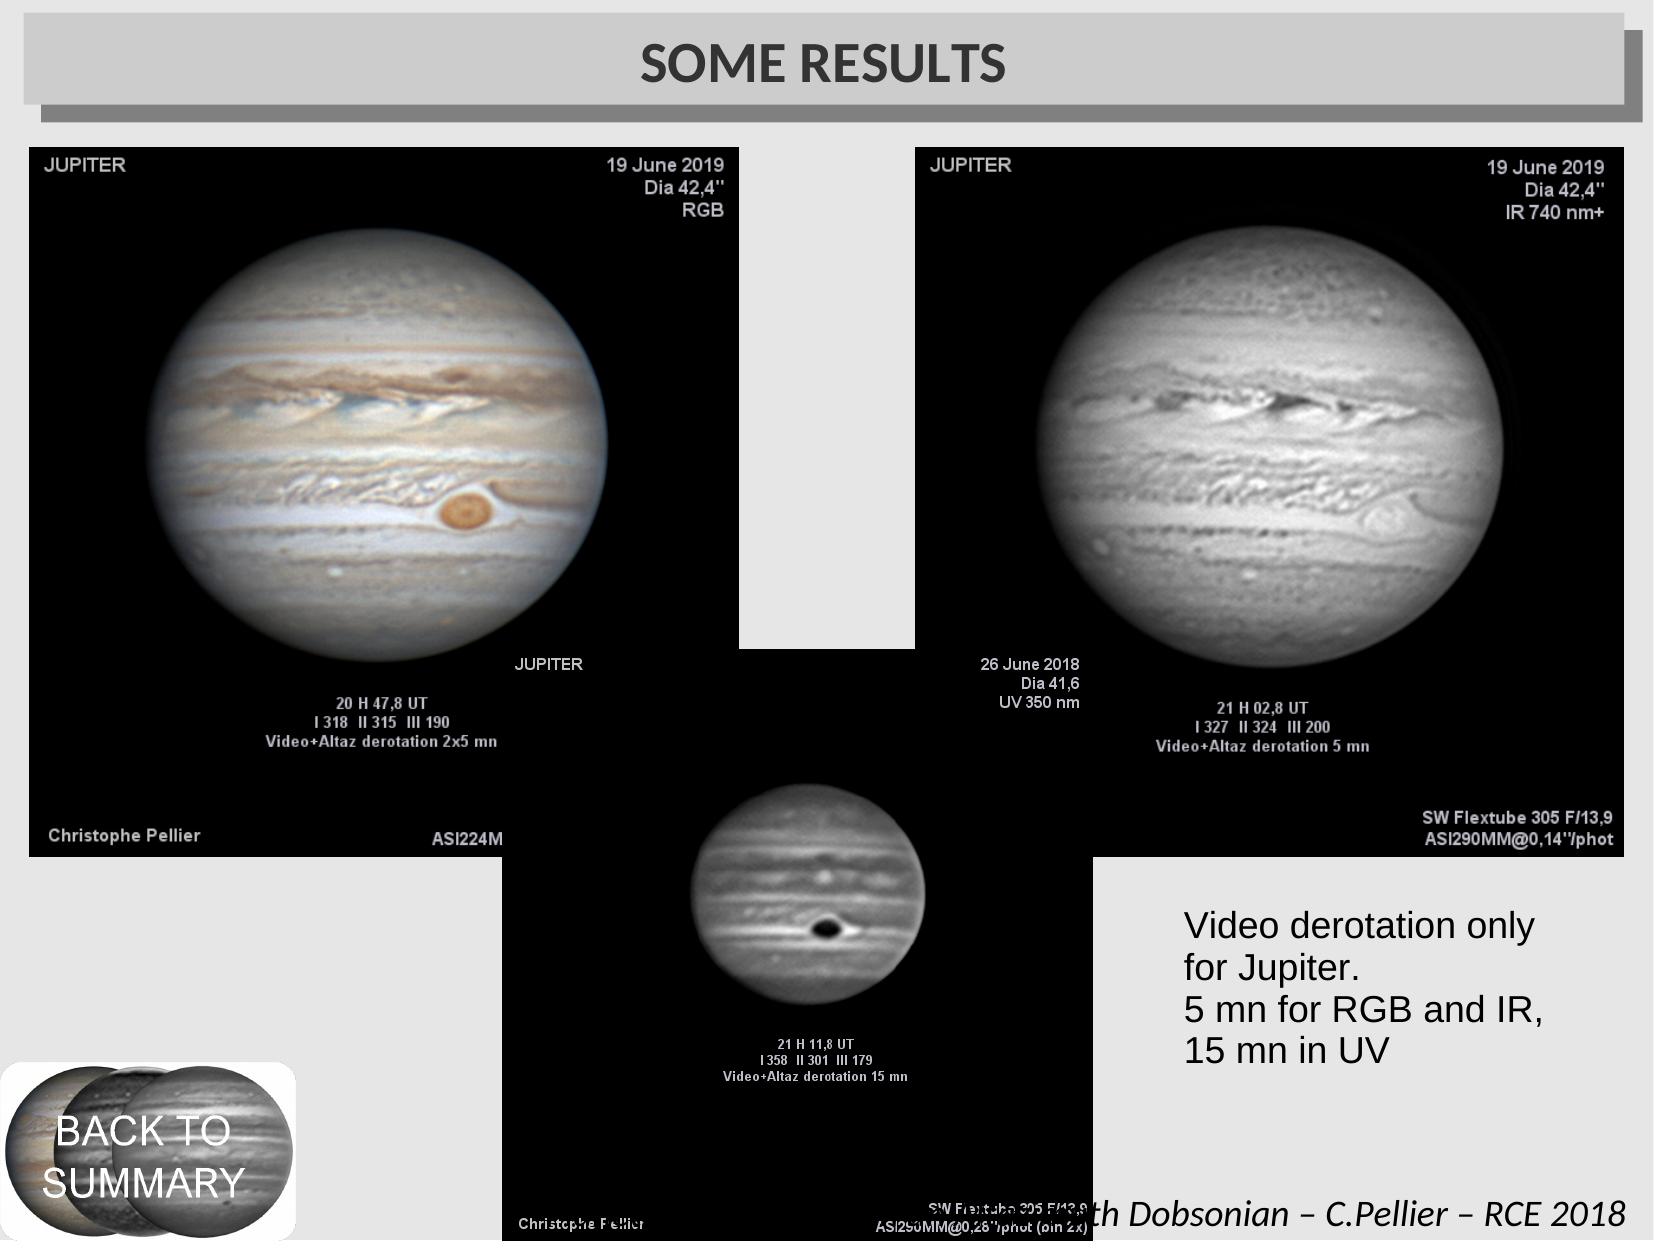

SOME RESULTS
Video derotation only for Jupiter.
5 mn for RGB and IR, 15 mn in UV
Planetary imaging with an Altazimuth Dobsonian – C.Pellier – RCE 2018